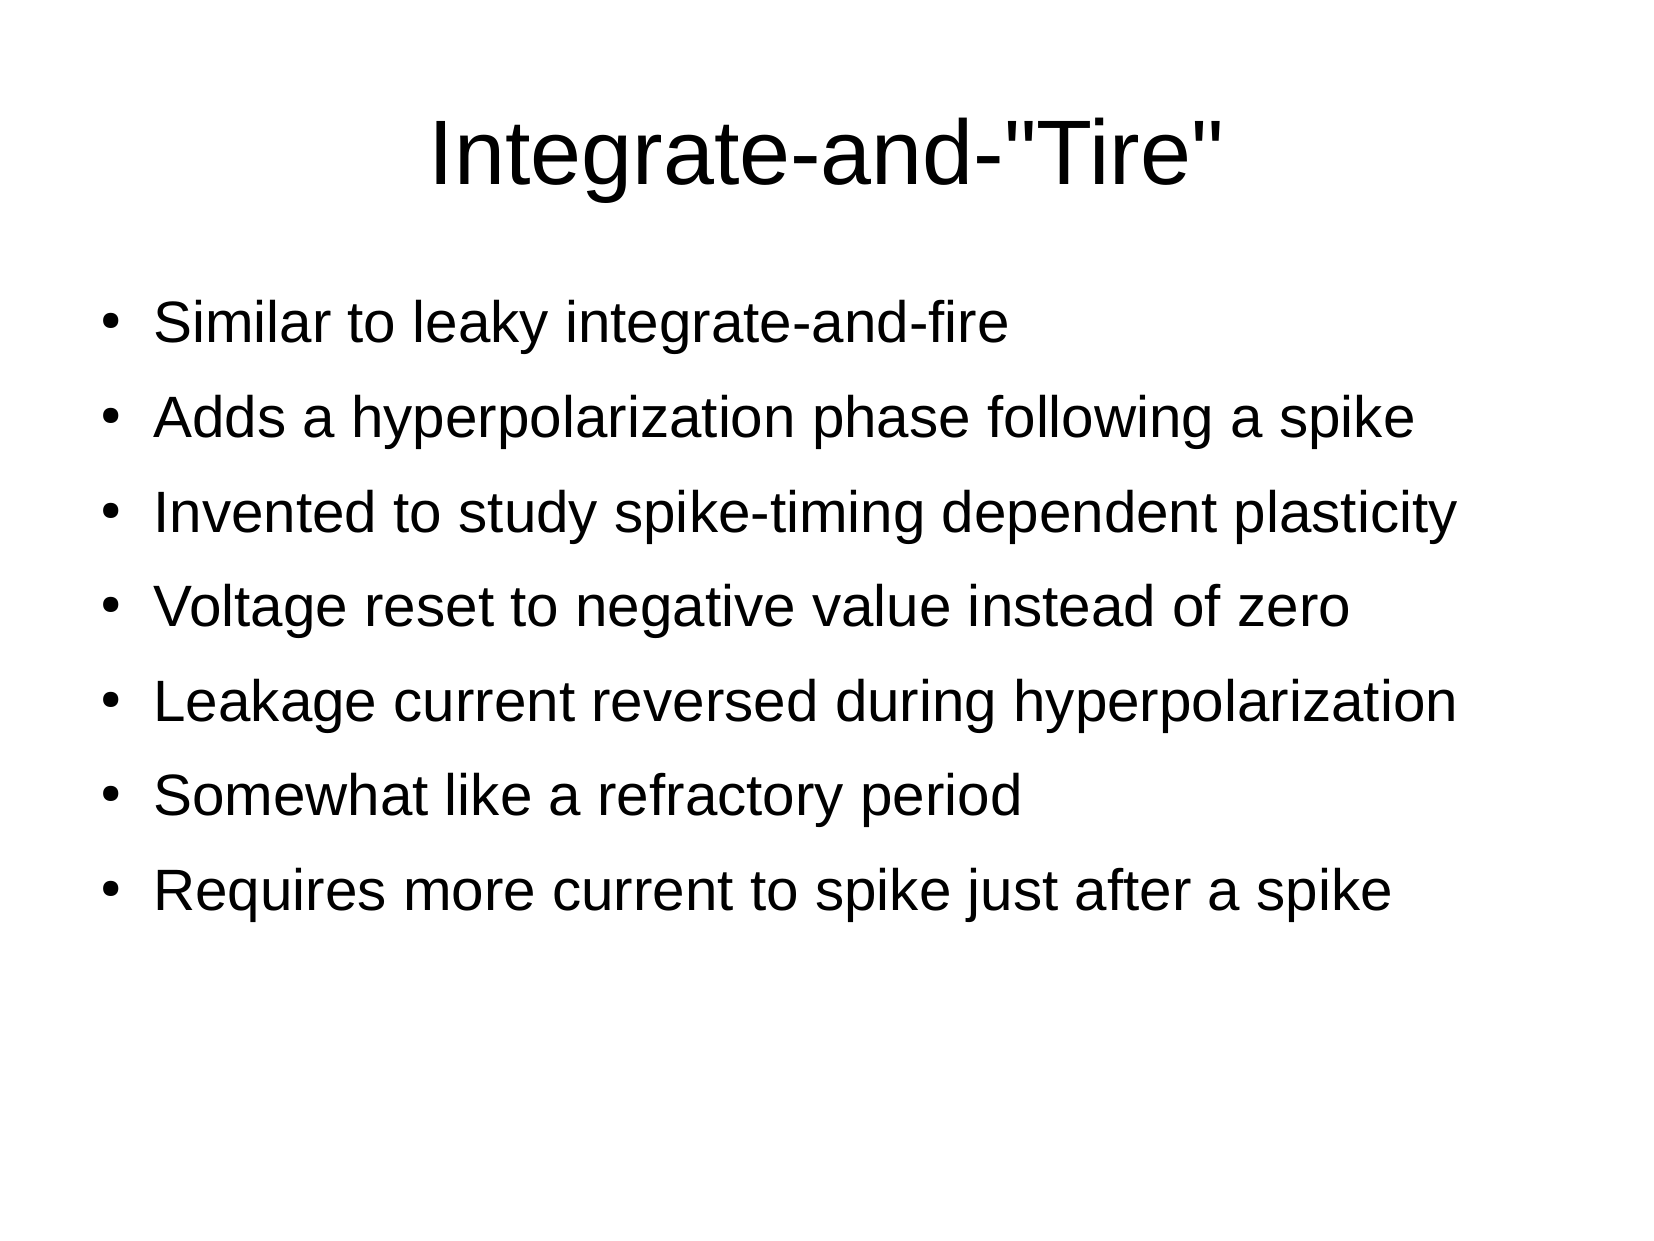

# Integrate-and-"Tire"
Similar to leaky integrate-and-fire
Adds a hyperpolarization phase following a spike
Invented to study spike-timing dependent plasticity
Voltage reset to negative value instead of zero
Leakage current reversed during hyperpolarization
Somewhat like a refractory period
Requires more current to spike just after a spike